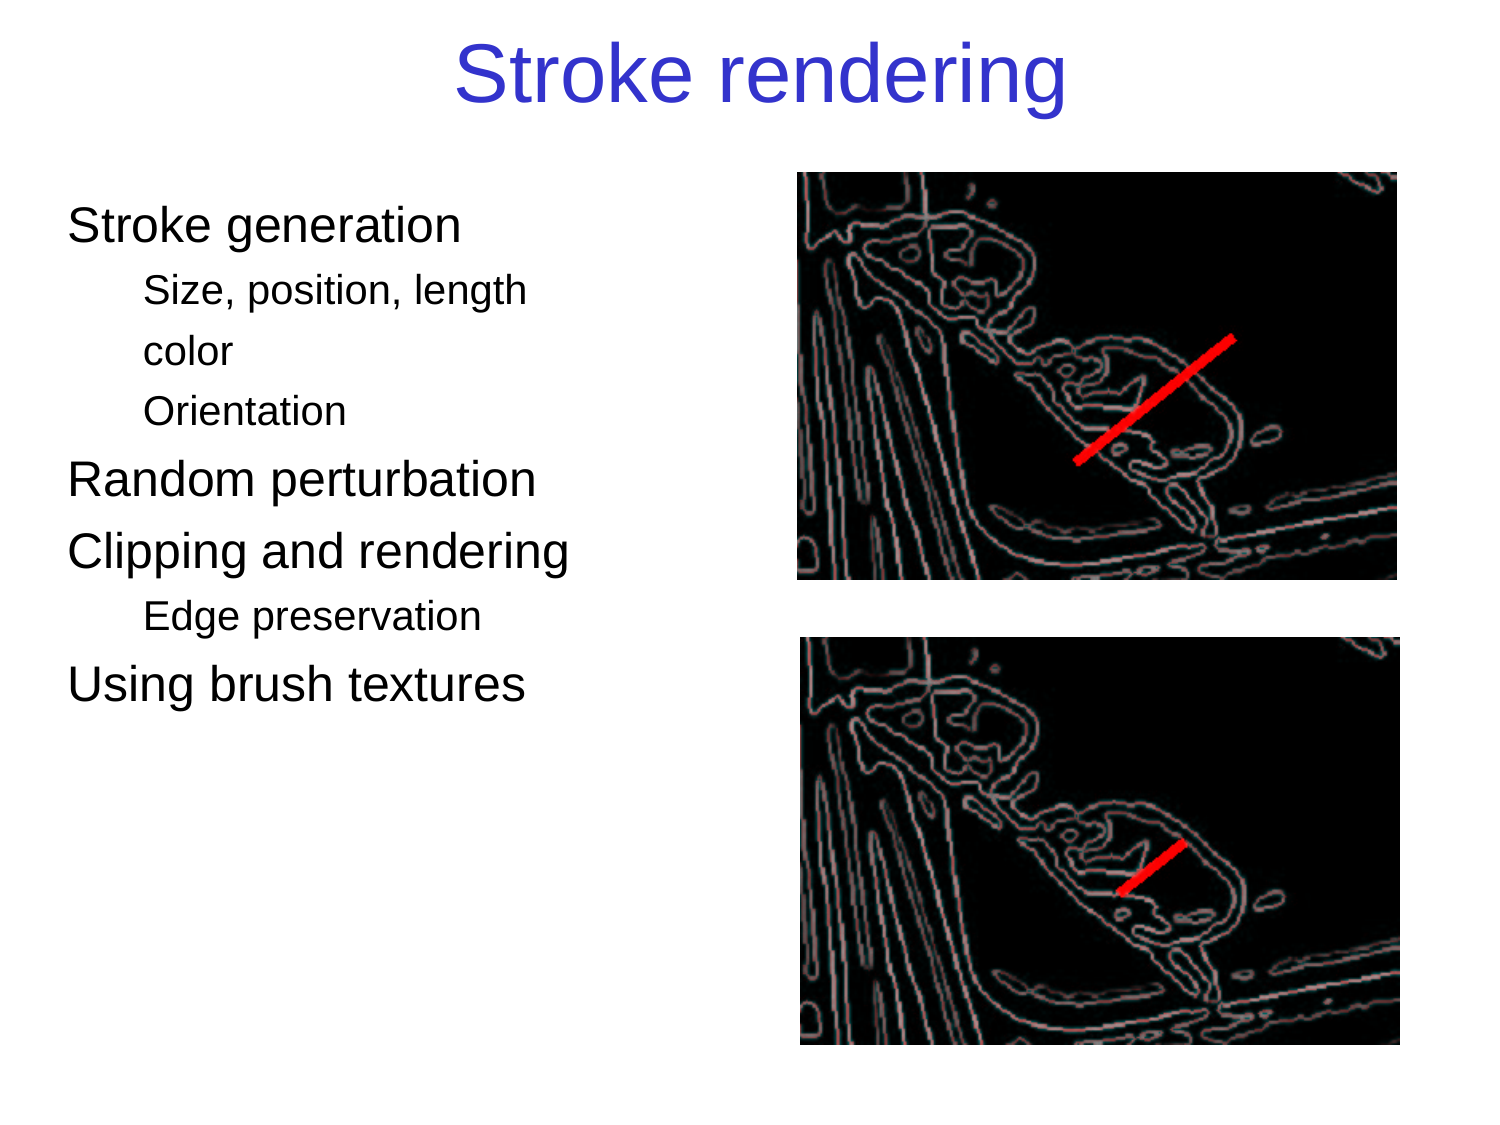

# Stroke rendering
Stroke generation
Size, position, length
color
Orientation
Random perturbation
Clipping and rendering
Edge preservation
Using brush textures